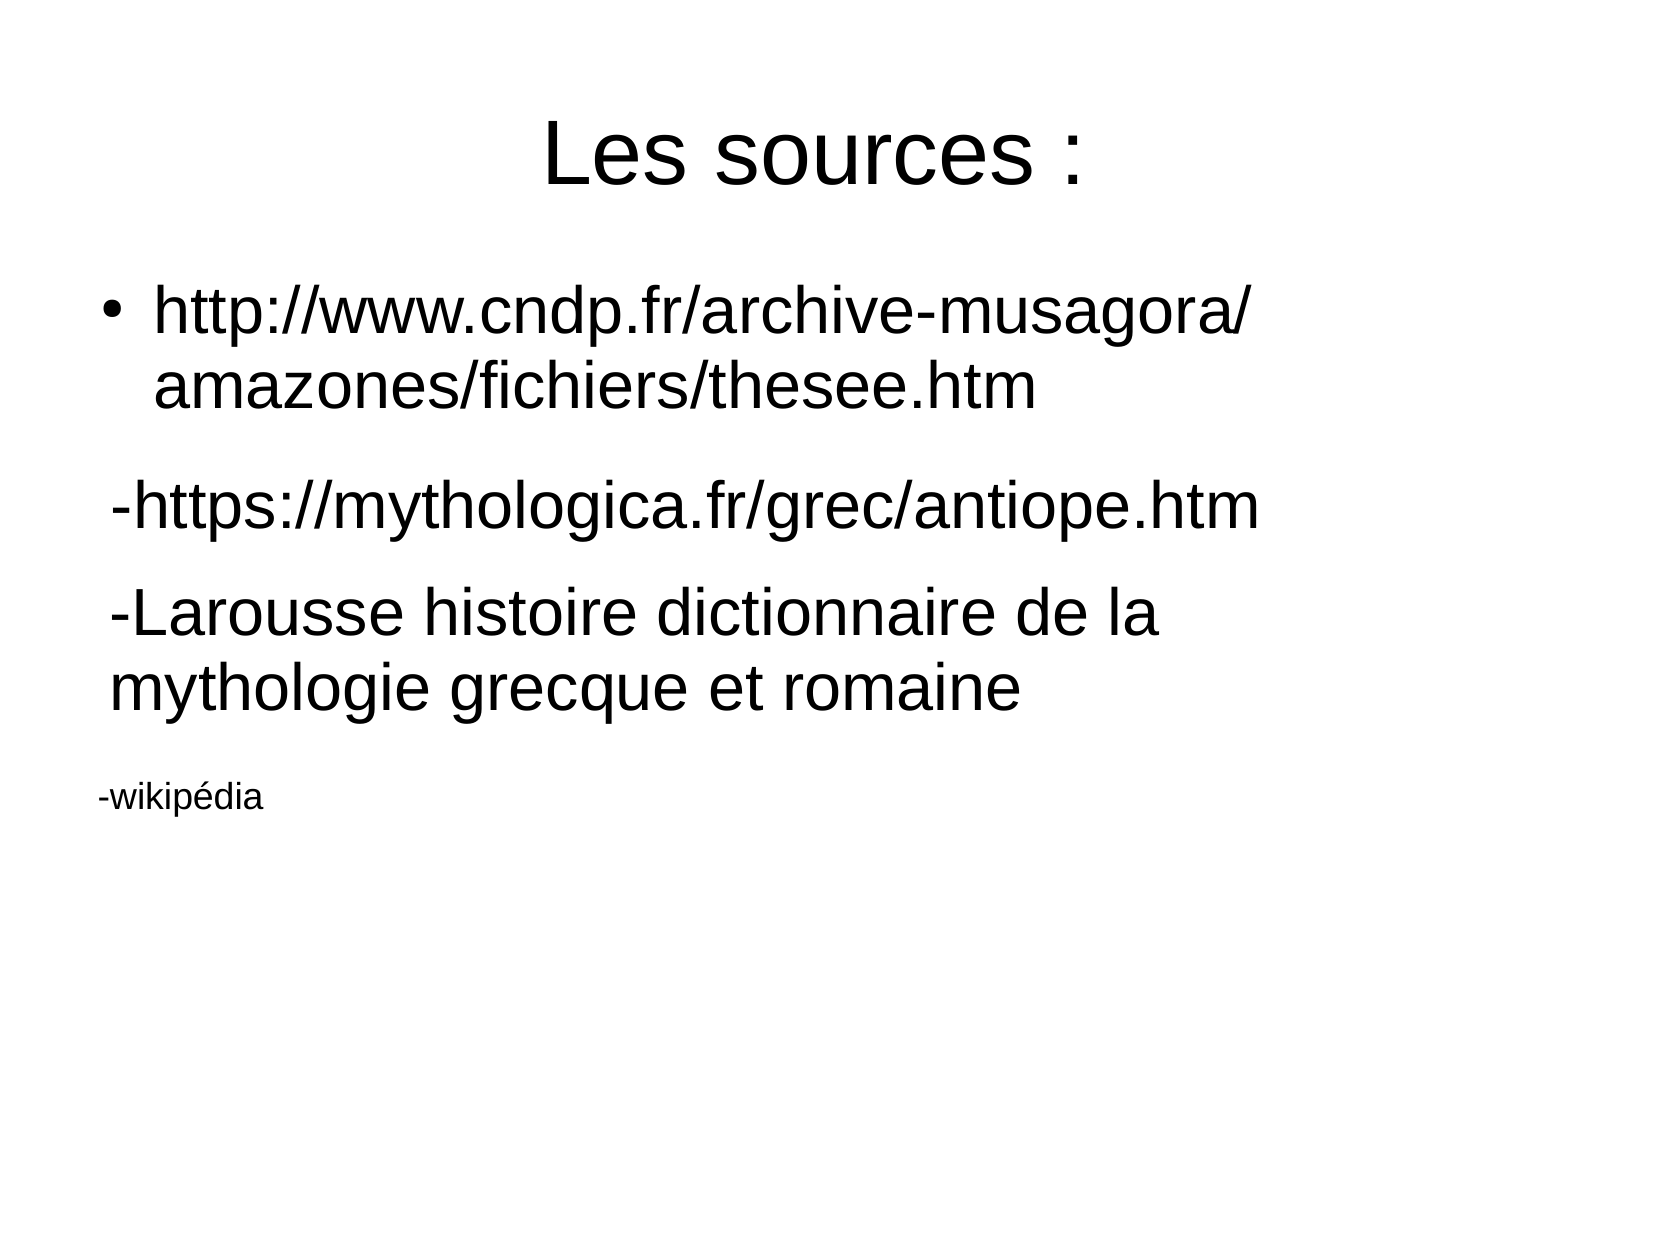

# Les sources :
http://www.cndp.fr/archive-musagora/amazones/fichiers/thesee.htm
 -https://mythologica.fr/grec/antiope.htm
-Larousse histoire dictionnaire de la mythologie grecque et romaine
-wikipédia